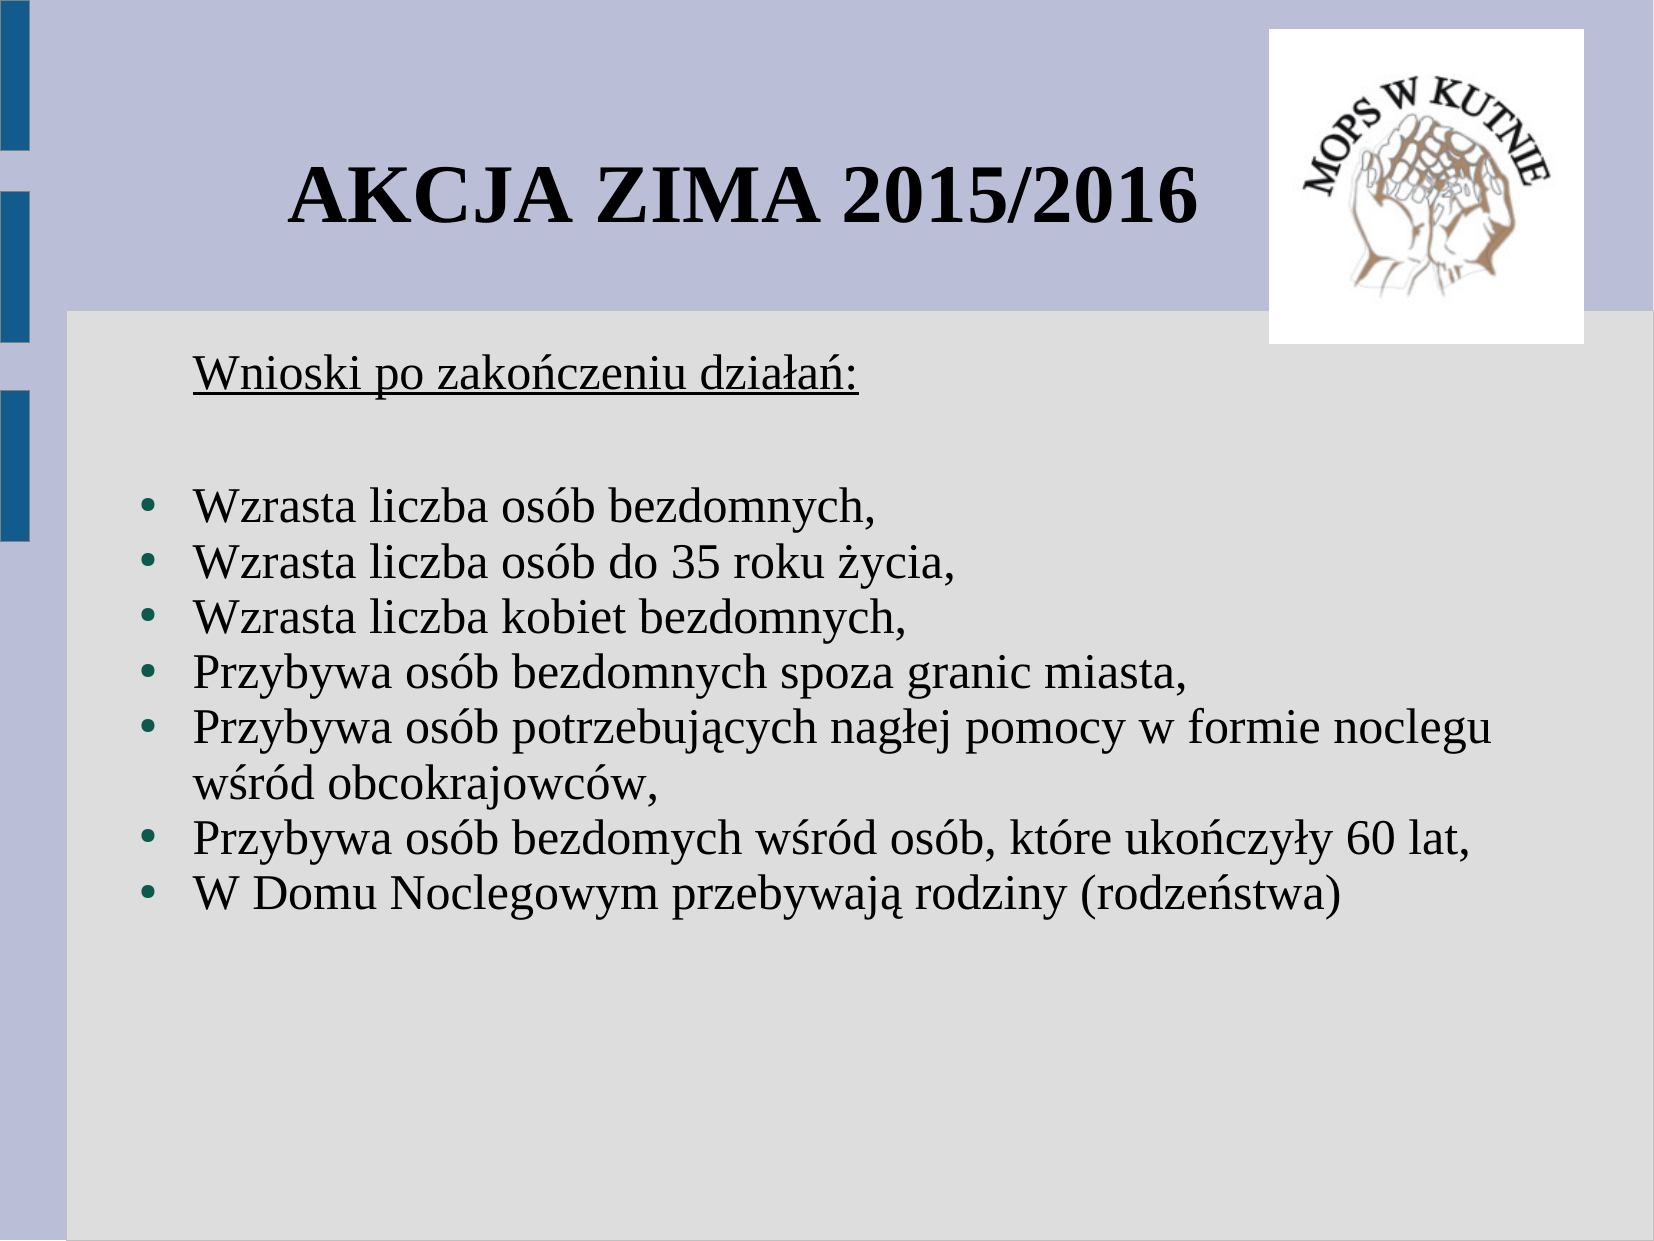

# AKCJA ZIMA 2015/2016
Wnioski po zakończeniu działań:
Wzrasta liczba osób bezdomnych,
Wzrasta liczba osób do 35 roku życia,
Wzrasta liczba kobiet bezdomnych,
Przybywa osób bezdomnych spoza granic miasta,
Przybywa osób potrzebujących nagłej pomocy w formie noclegu wśród obcokrajowców,
Przybywa osób bezdomych wśród osób, które ukończyły 60 lat,
W Domu Noclegowym przebywają rodziny (rodzeństwa)